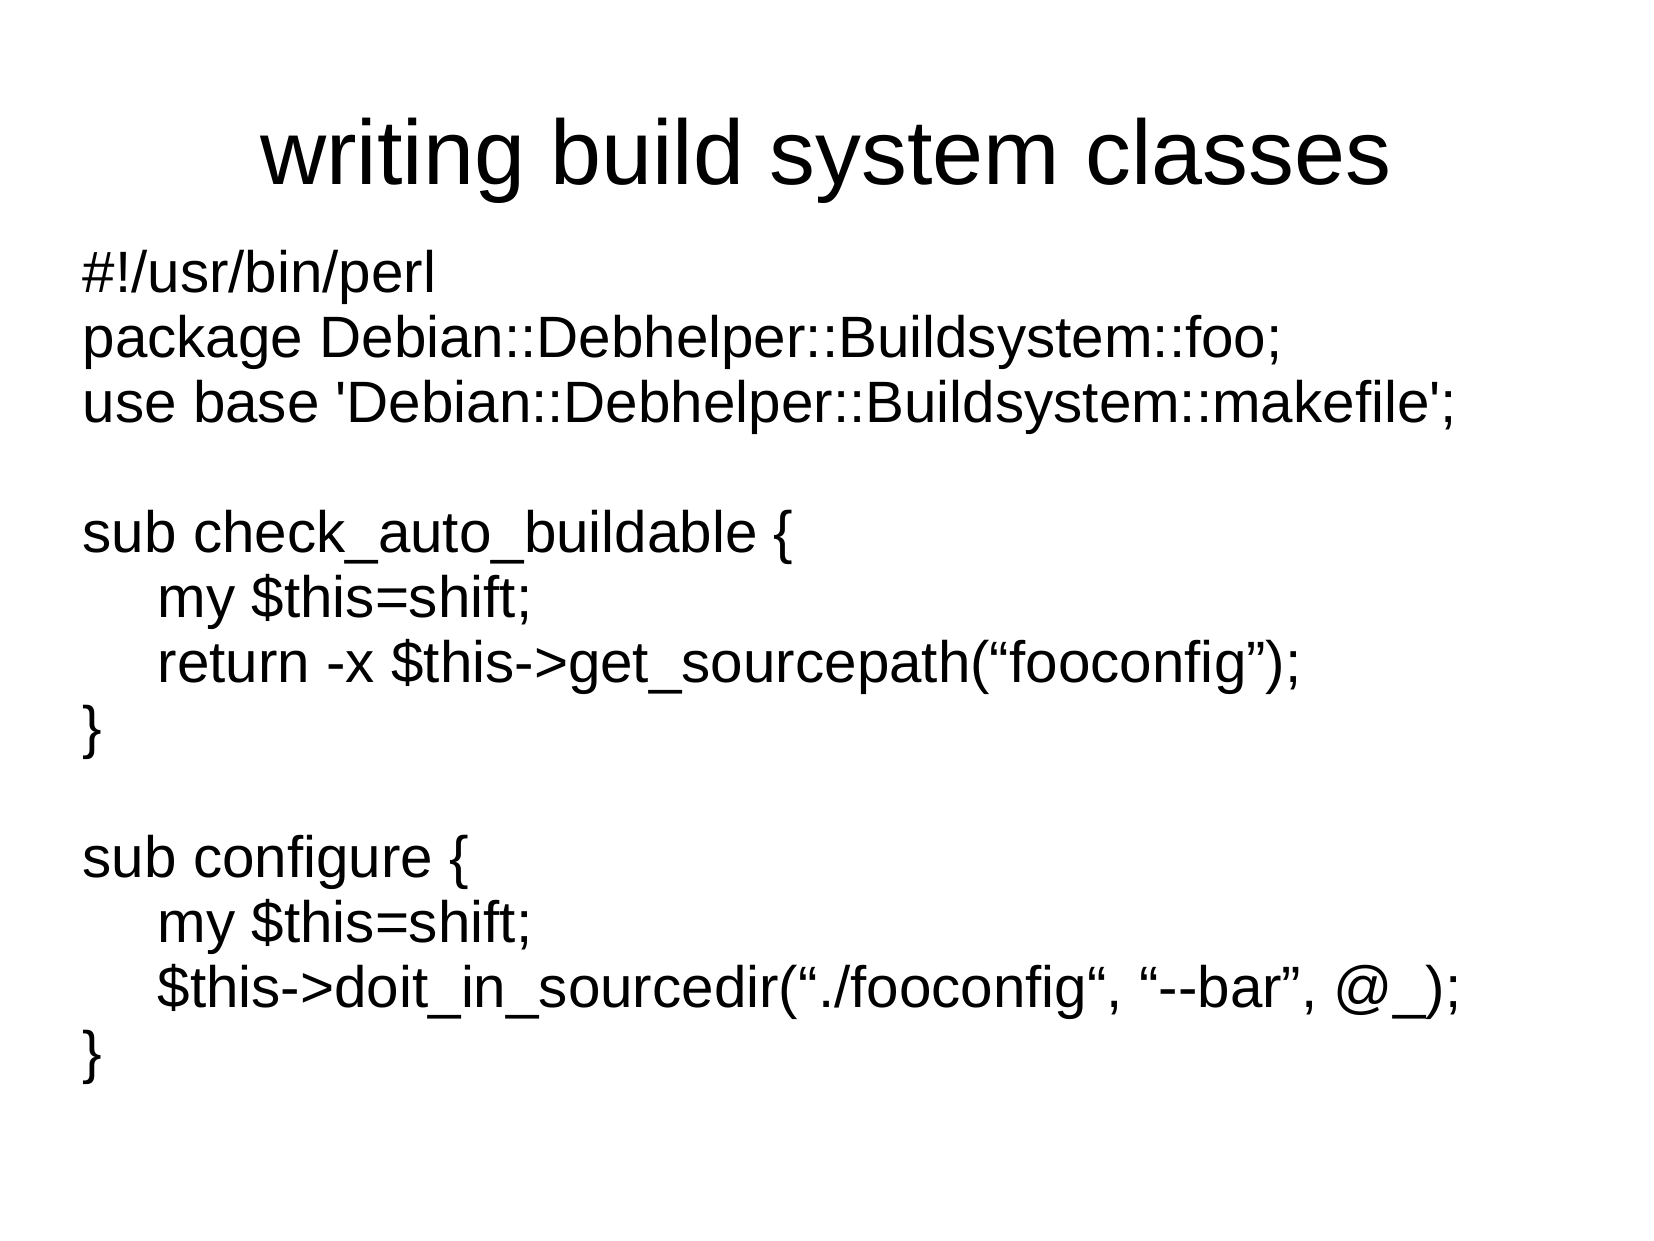

writing build system classes
# #!/usr/bin/perl
package Debian::Debhelper::Buildsystem::foo;
use base 'Debian::Debhelper::Buildsystem::makefile';
sub check_auto_buildable {
	my $this=shift;
	return -x $this->get_sourcepath(“fooconfig”);
}
sub configure {
	my $this=shift;
	$this->doit_in_sourcedir(“./fooconfig“, “--bar”, @_);
}